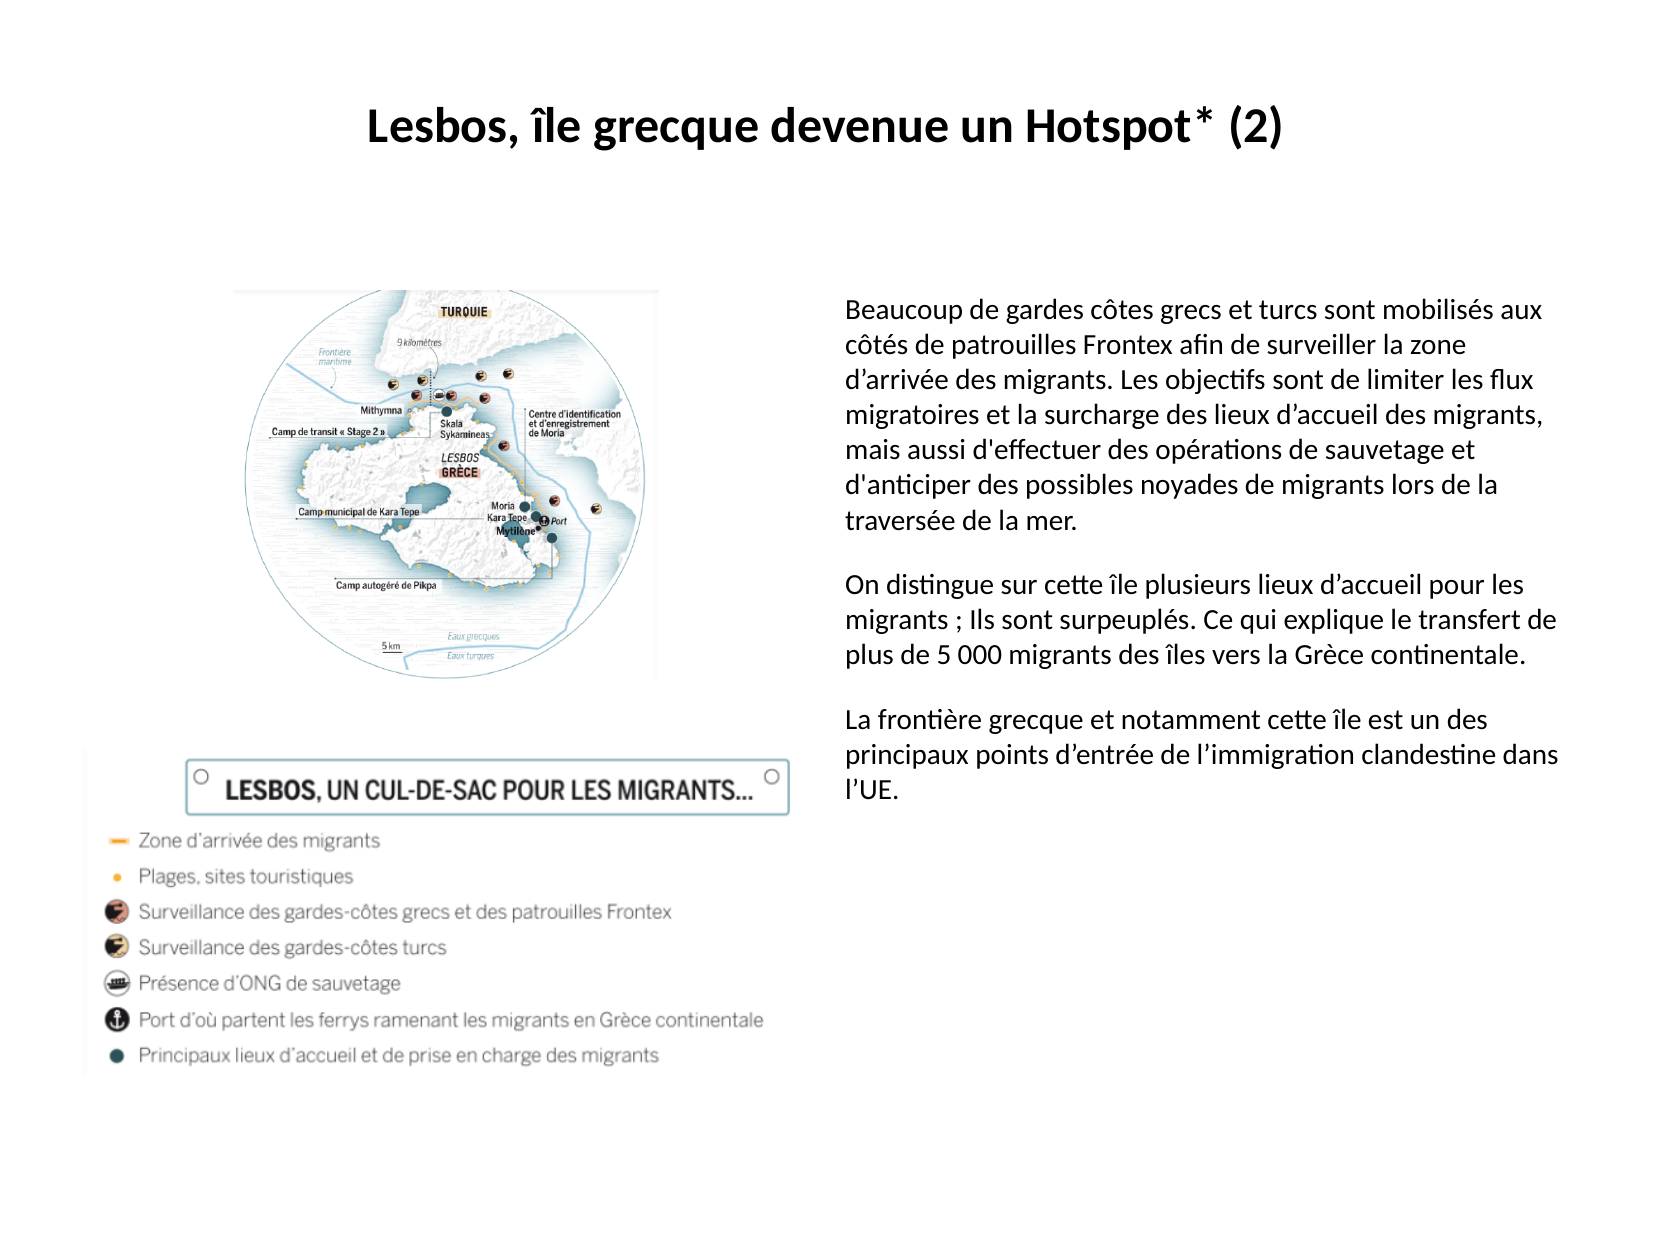

# Lesbos, île grecque devenue un Hotspot* (2)
Beaucoup de gardes côtes grecs et turcs sont mobilisés aux côtés de patrouilles Frontex afin de surveiller la zone d’arrivée des migrants. Les objectifs sont de limiter les flux migratoires et la surcharge des lieux d’accueil des migrants, mais aussi d'effectuer des opérations de sauvetage et d'anticiper des possibles noyades de migrants lors de la traversée de la mer.
On distingue sur cette île plusieurs lieux d’accueil pour les migrants ; Ils sont surpeuplés. Ce qui explique le transfert de plus de 5 000 migrants des îles vers la Grèce continentale.
La frontière grecque et notamment cette île est un des principaux points d’entrée de l’immigration clandestine dans l’UE.